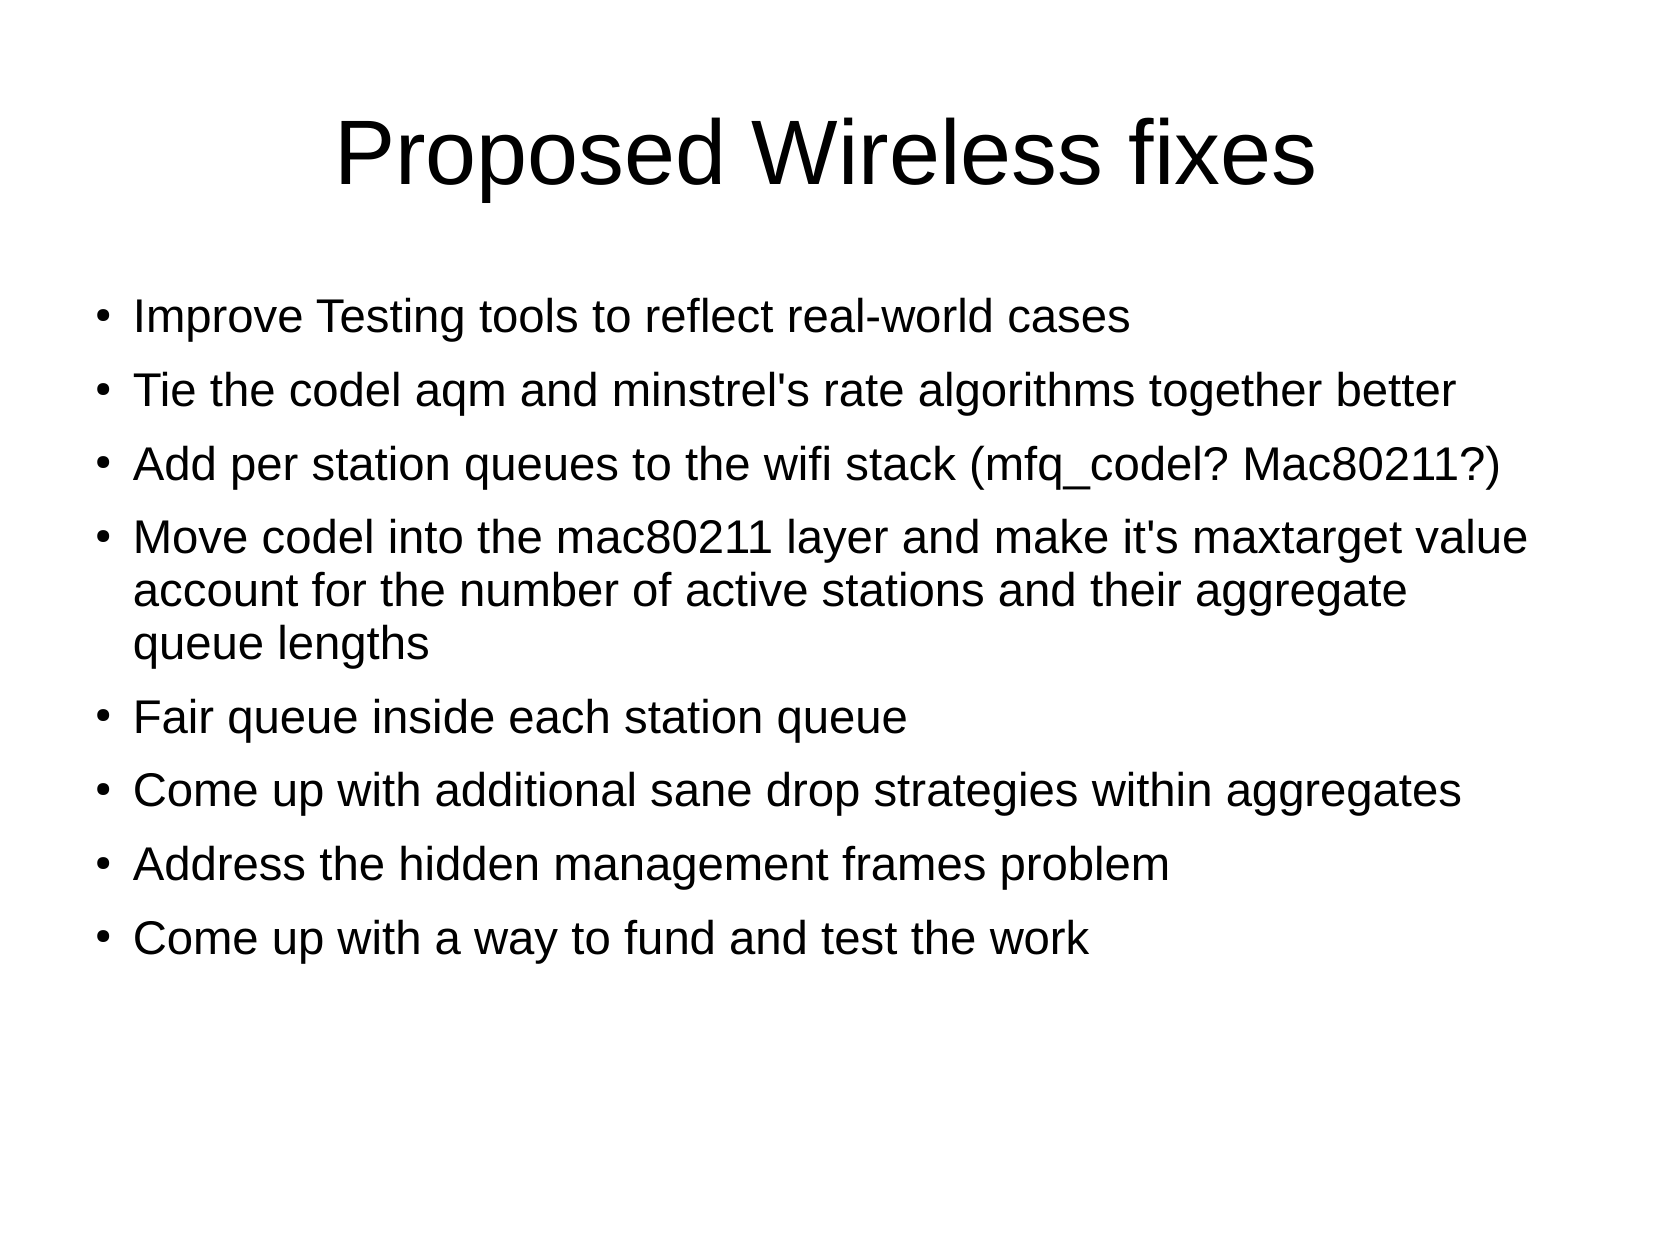

# Proposed Wireless fixes
Improve Testing tools to reflect real-world cases
Tie the codel aqm and minstrel's rate algorithms together better
Add per station queues to the wifi stack (mfq_codel? Mac80211?)
Move codel into the mac80211 layer and make it's maxtarget value account for the number of active stations and their aggregate queue lengths
Fair queue inside each station queue
Come up with additional sane drop strategies within aggregates
Address the hidden management frames problem
Come up with a way to fund and test the work